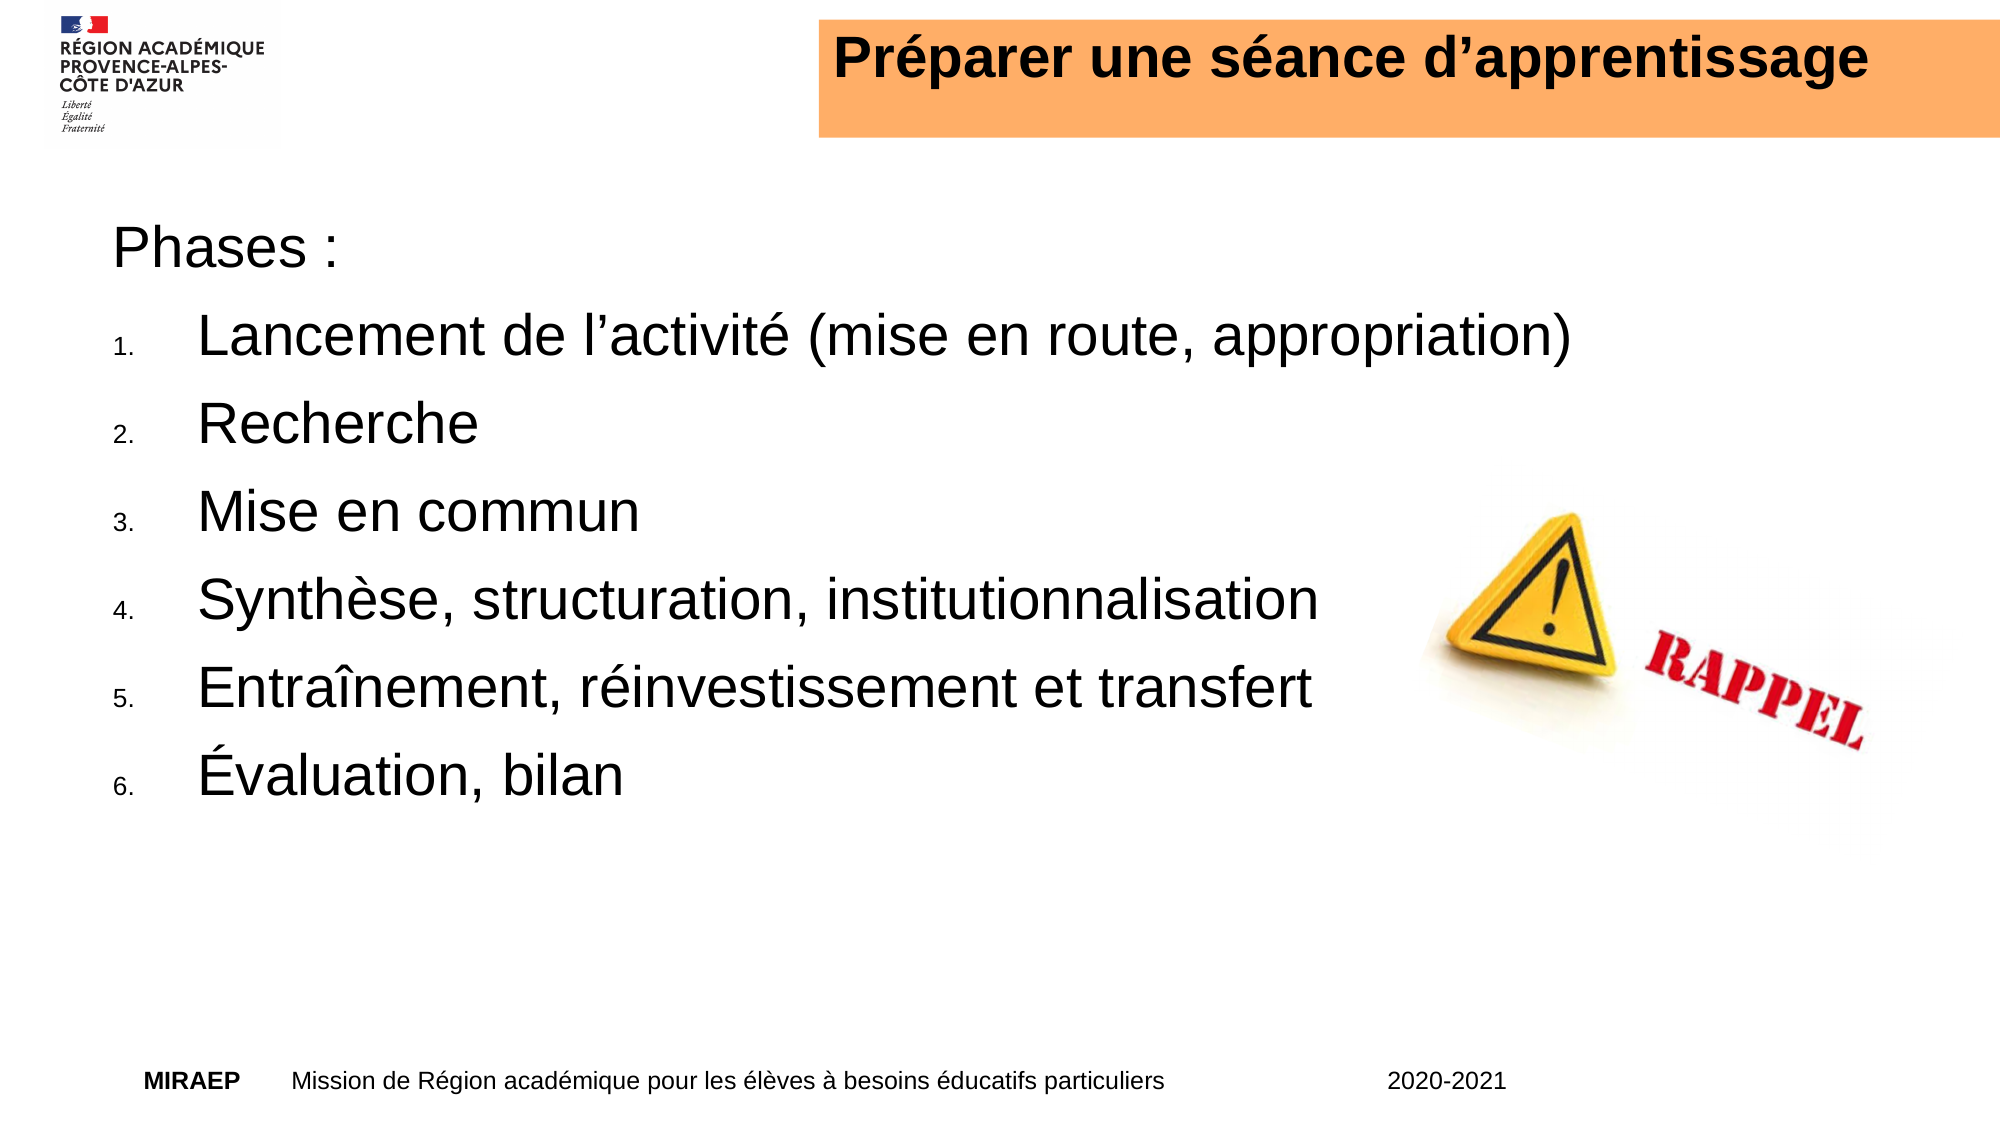

# Préparer une séance d’apprentissage
Phases :
Lancement de l’activité (mise en route, appropriation)
Recherche
Mise en commun
Synthèse, structuration, institutionnalisation
Entraînement, réinvestissement et transfert
Évaluation, bilan